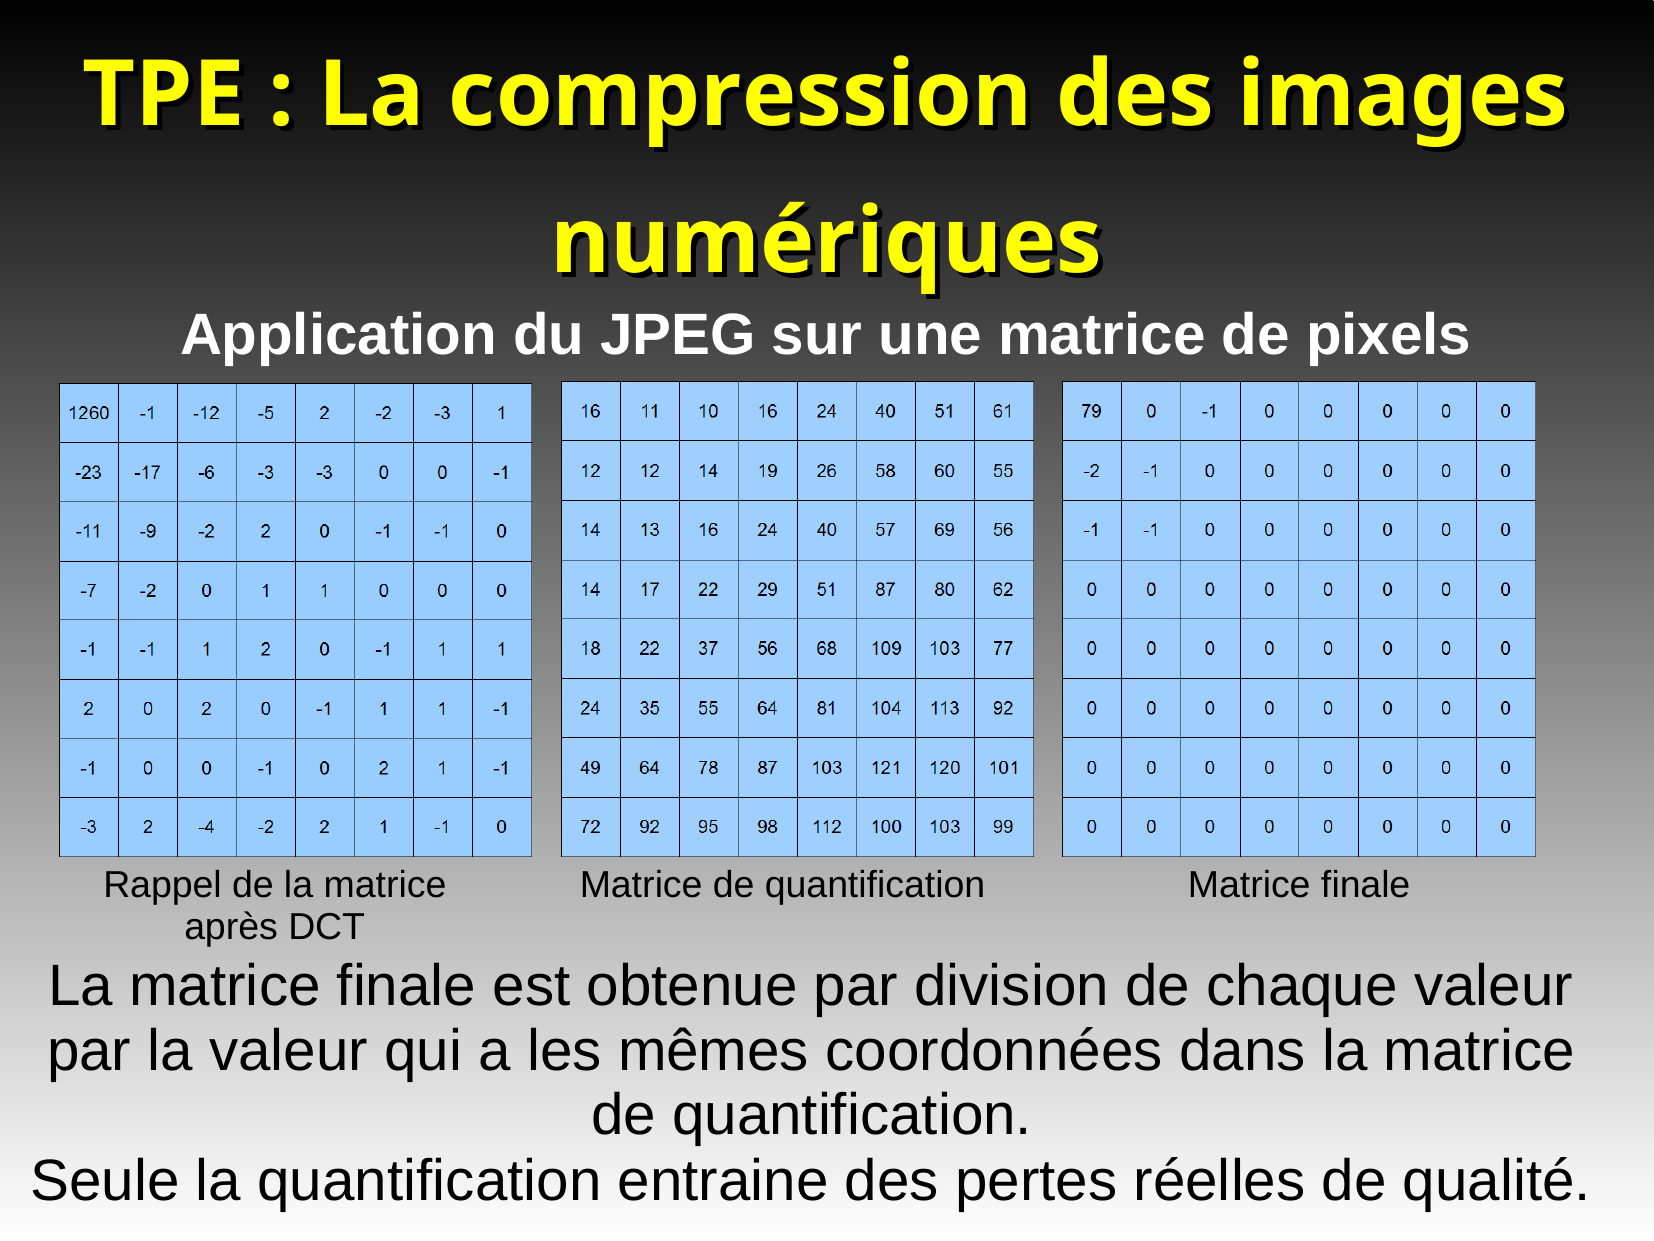

# TPE : La compression des images numériques
Application du JPEG sur une matrice de pixels
Rappel de la matrice après DCT
Matrice de quantification
Matrice finale
La matrice finale est obtenue par division de chaque valeur par la valeur qui a les mêmes coordonnées dans la matrice de quantification.
Seule la quantification entraine des pertes réelles de qualité.